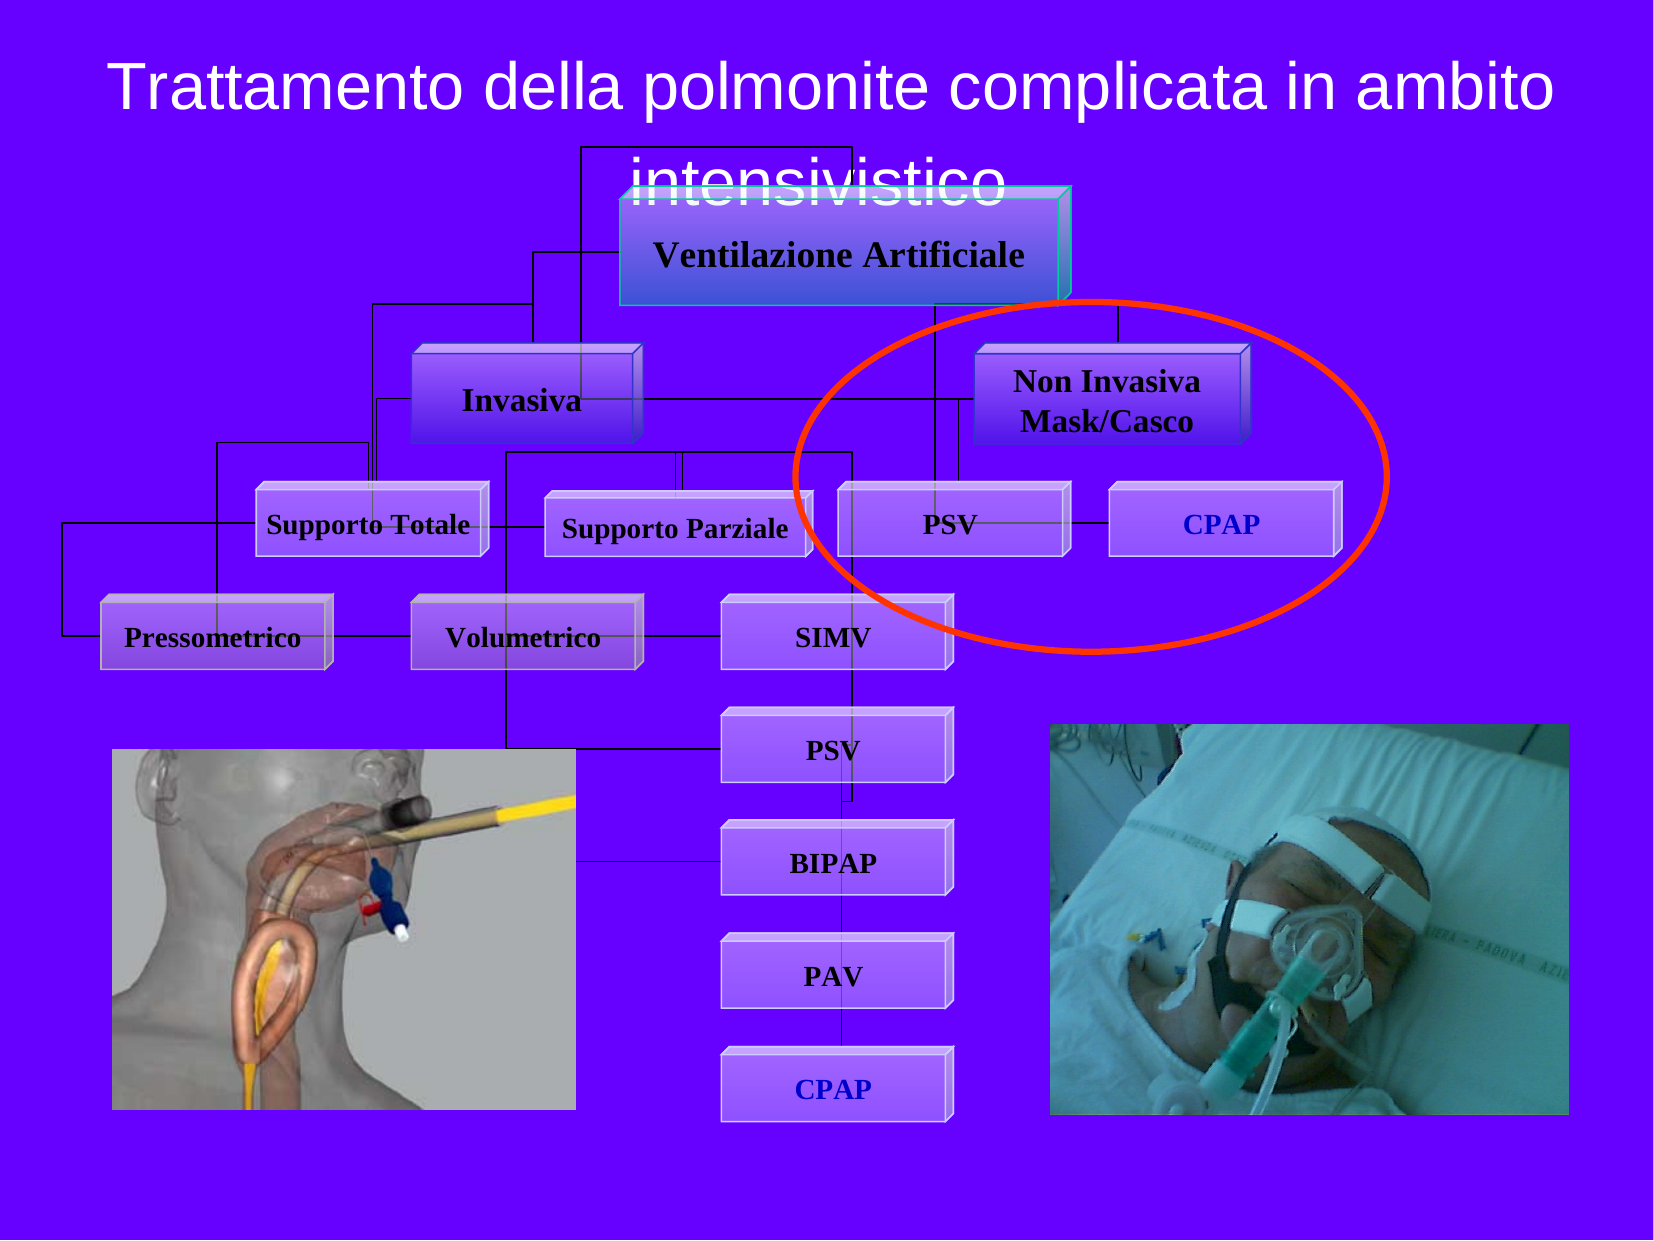

Trattamento della polmonite complicata in ambito intensivistico
Ventilazione Artificiale
Invasiva
Non Invasiva
Mask/Casco
Supporto Totale
PSV
CPAP
Supporto Parziale
Pressometrico
Volumetrico
SIMV
PSV
BIPAP
PAV
CPAP